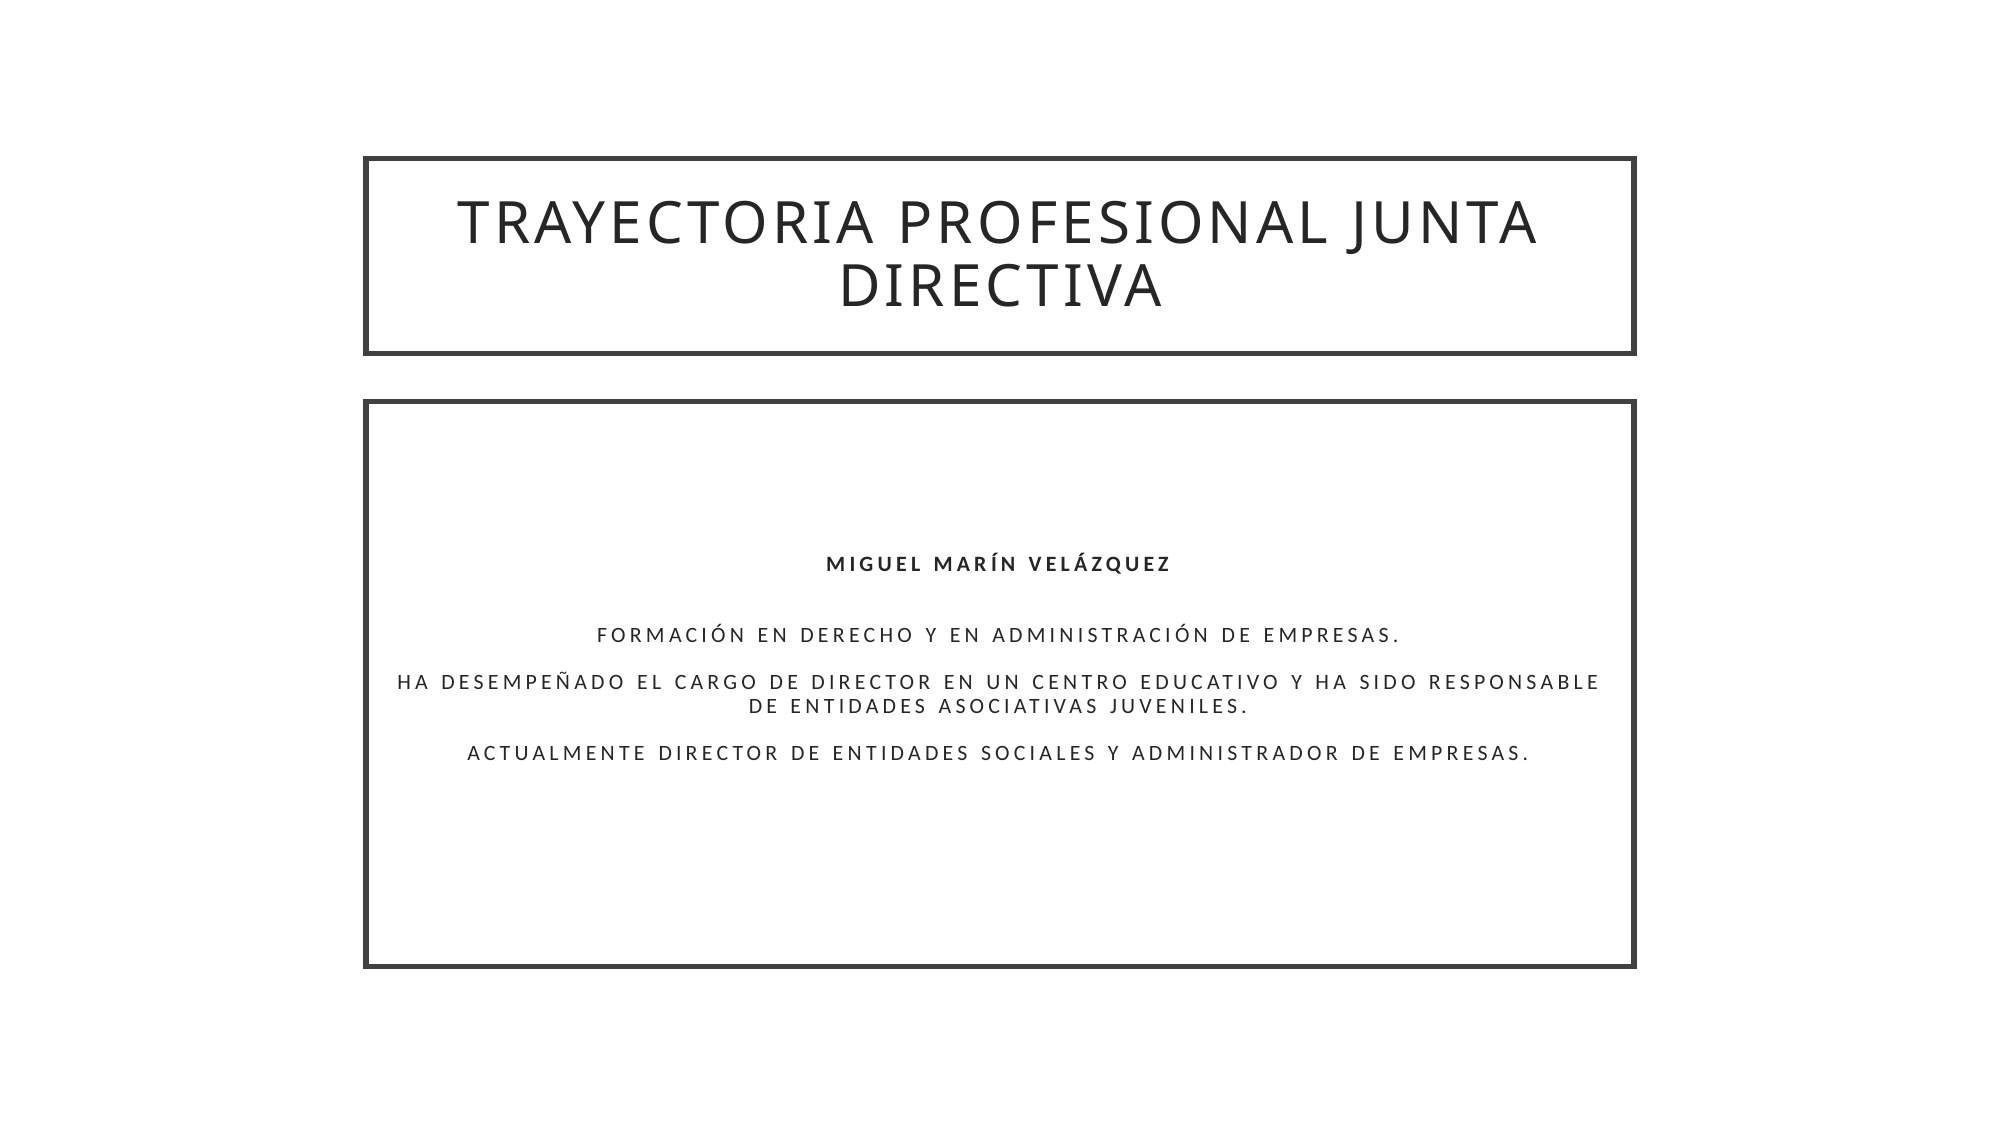

# Trayectoria profesional junta directiva
Miguel Marín Velázquez
 
 
Formación en Derecho y en Administración de Empresas.
 
Ha desempeñado el cargo de director en un centro educativo y ha sido responsable de entidades asociativas juveniles.
 
Actualmente director de entidades sociales y administrador de empresas.